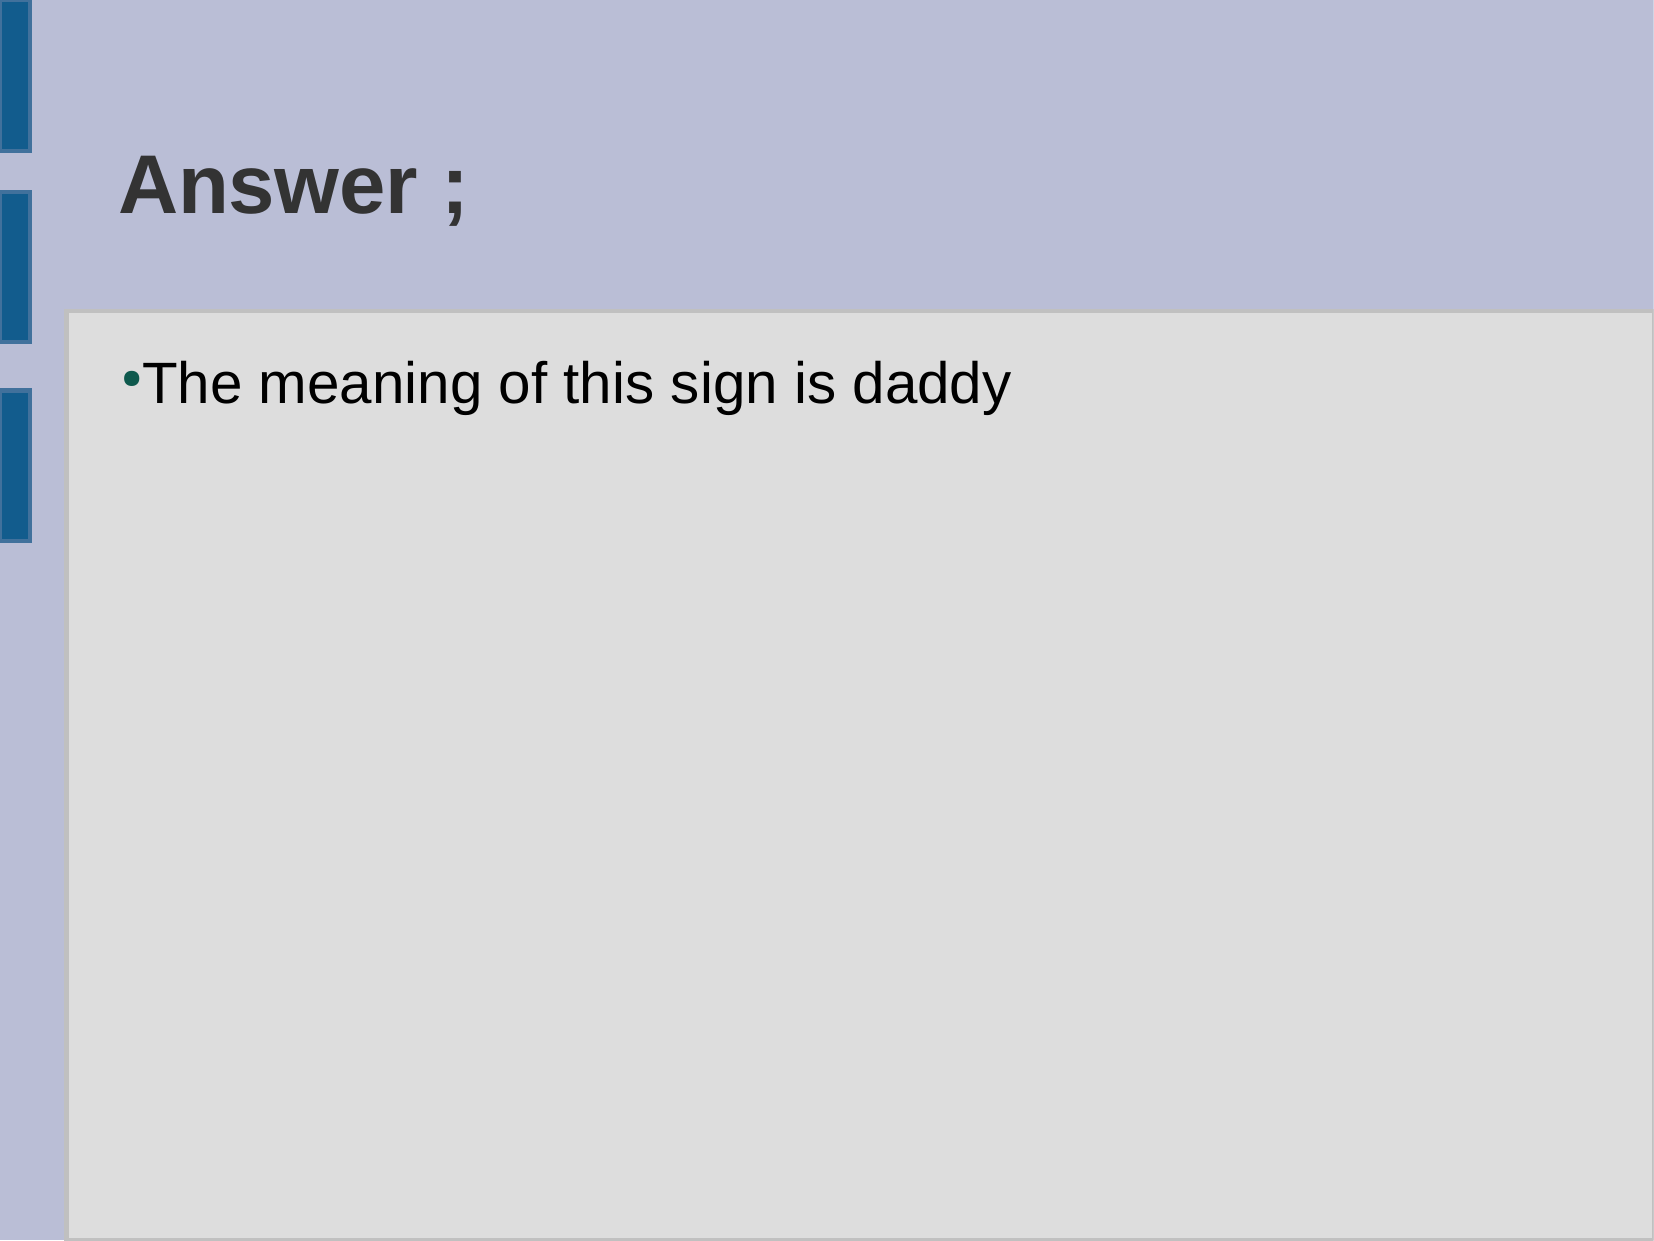

# Answer ;
The meaning of this sign is daddy